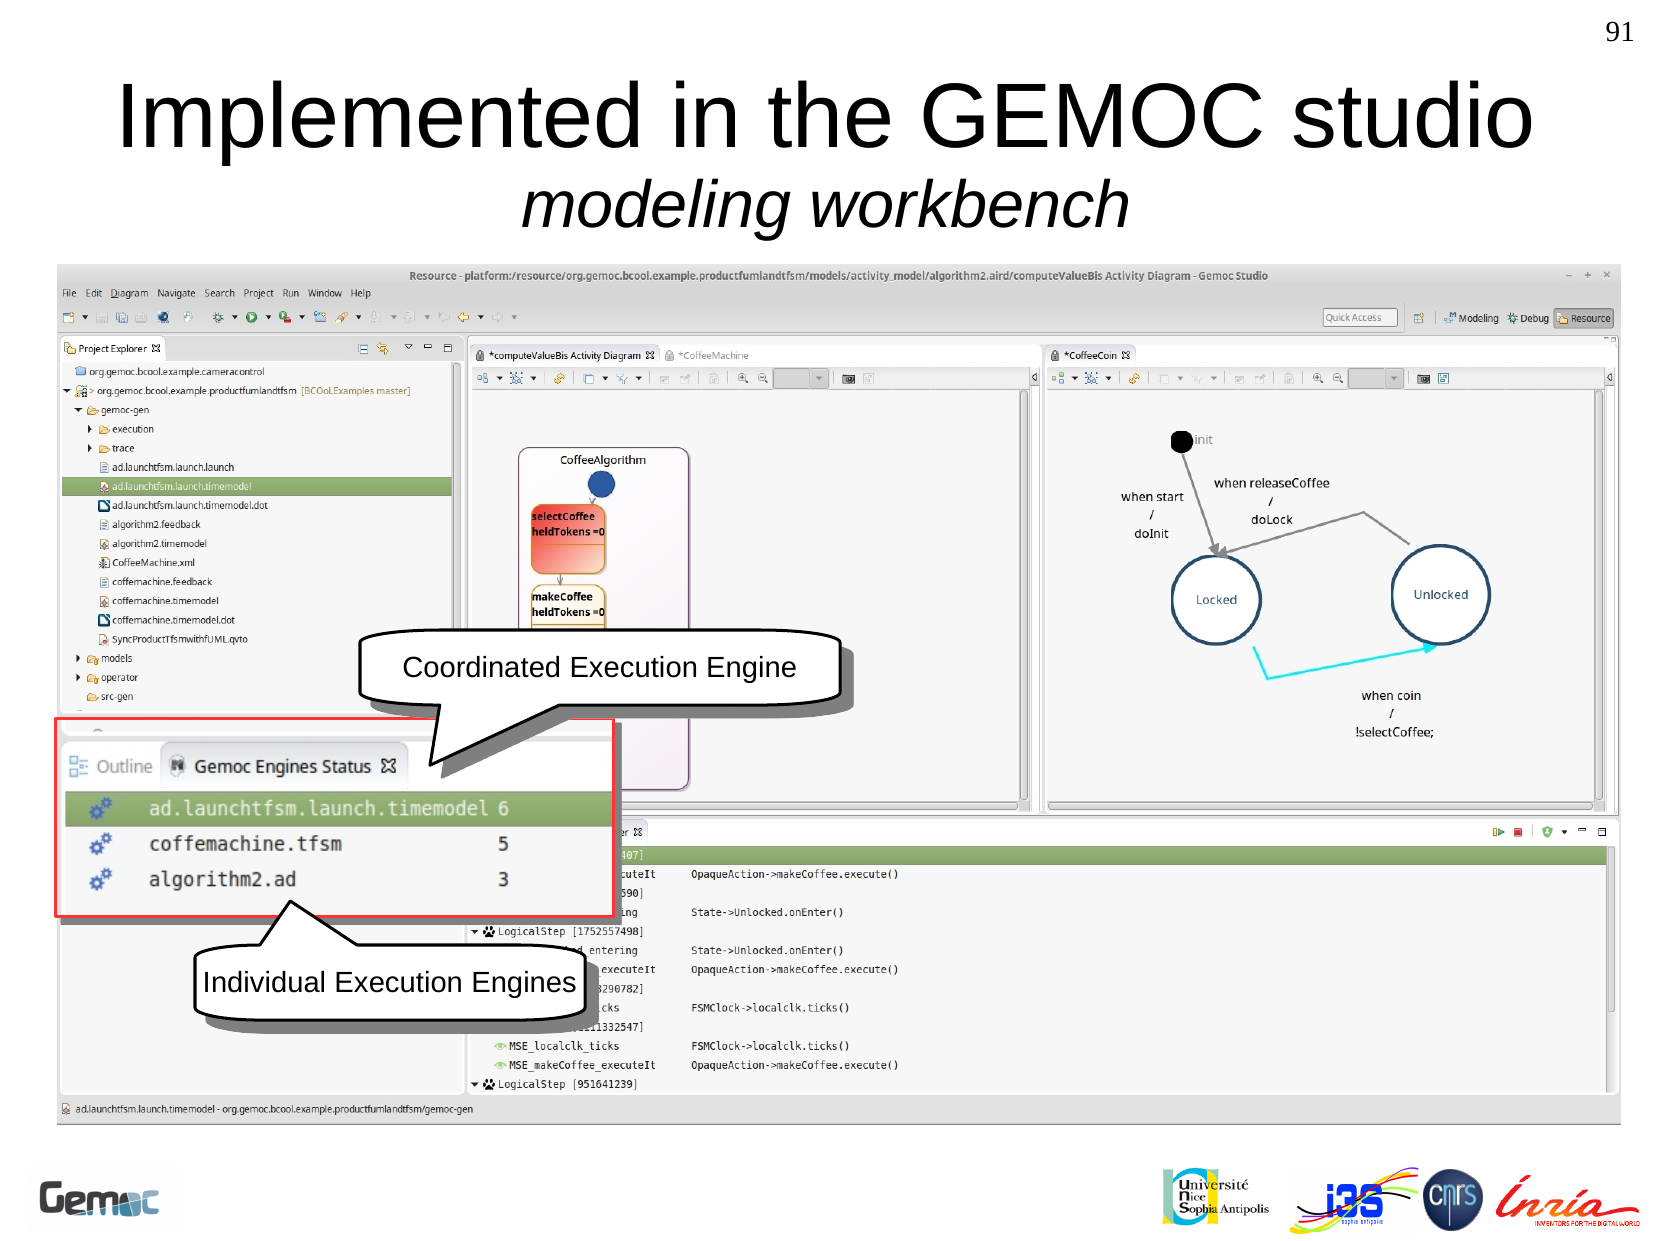

91
# Implemented in the GEMOC studio modeling workbench
Coordinated Execution Engine
Individual Execution Engines